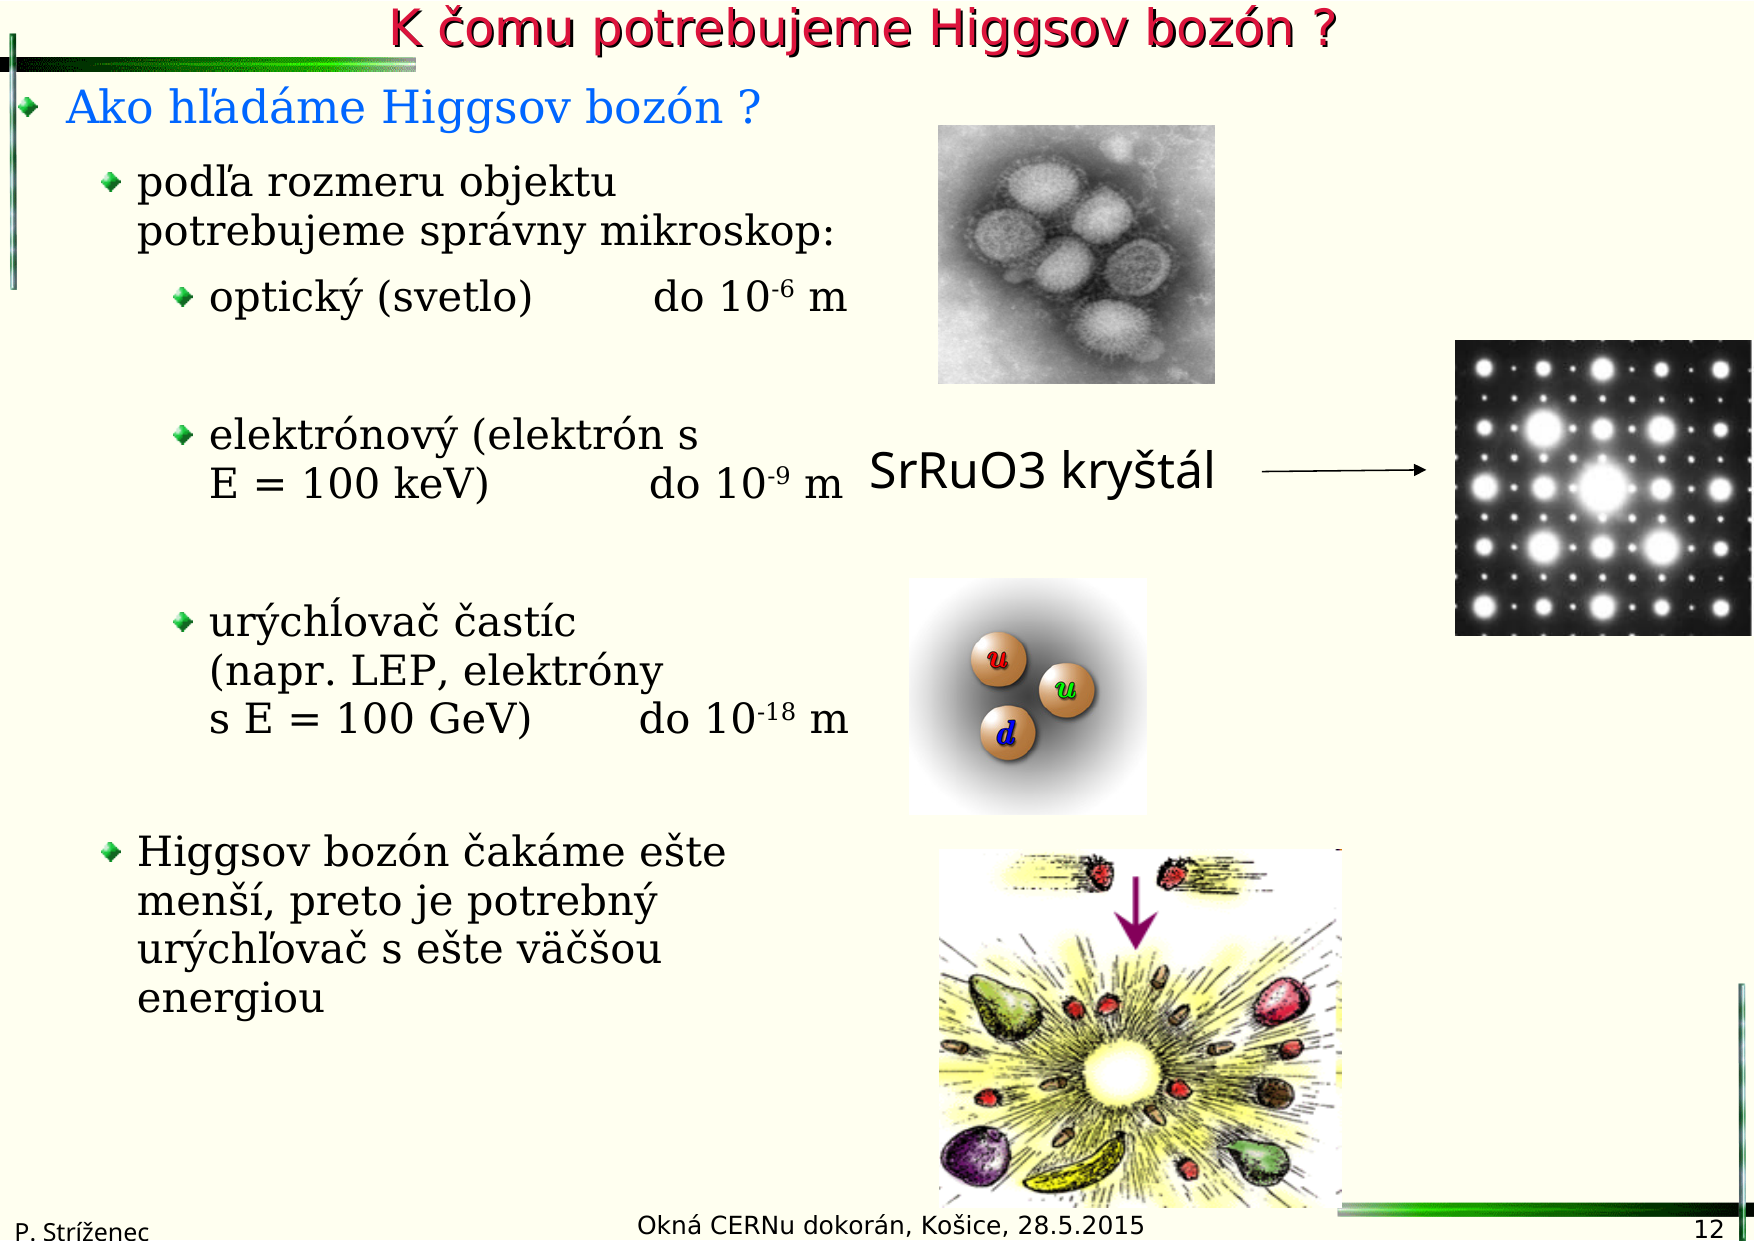

K čomu potrebujeme Higgsov bozón ?
# Ako hľadáme Higgsov bozón ?
podľa rozmeru objektu potrebujeme správny mikroskop:
optický (svetlo) do 10-6 m
elektrónový (elektrón s E = 100 keV) do 10-9 m
urýchĺovač častíc (napr. LEP, elektróny s E = 100 GeV) do 10-18 m
Higgsov bozón čakáme ešte menší, preto je potrebný urýchľovač s ešte väčšou energiou
SrRuO3 kryštál
Okná CERNu dokorán, Košice, 28.5.2015
P. Stríženec